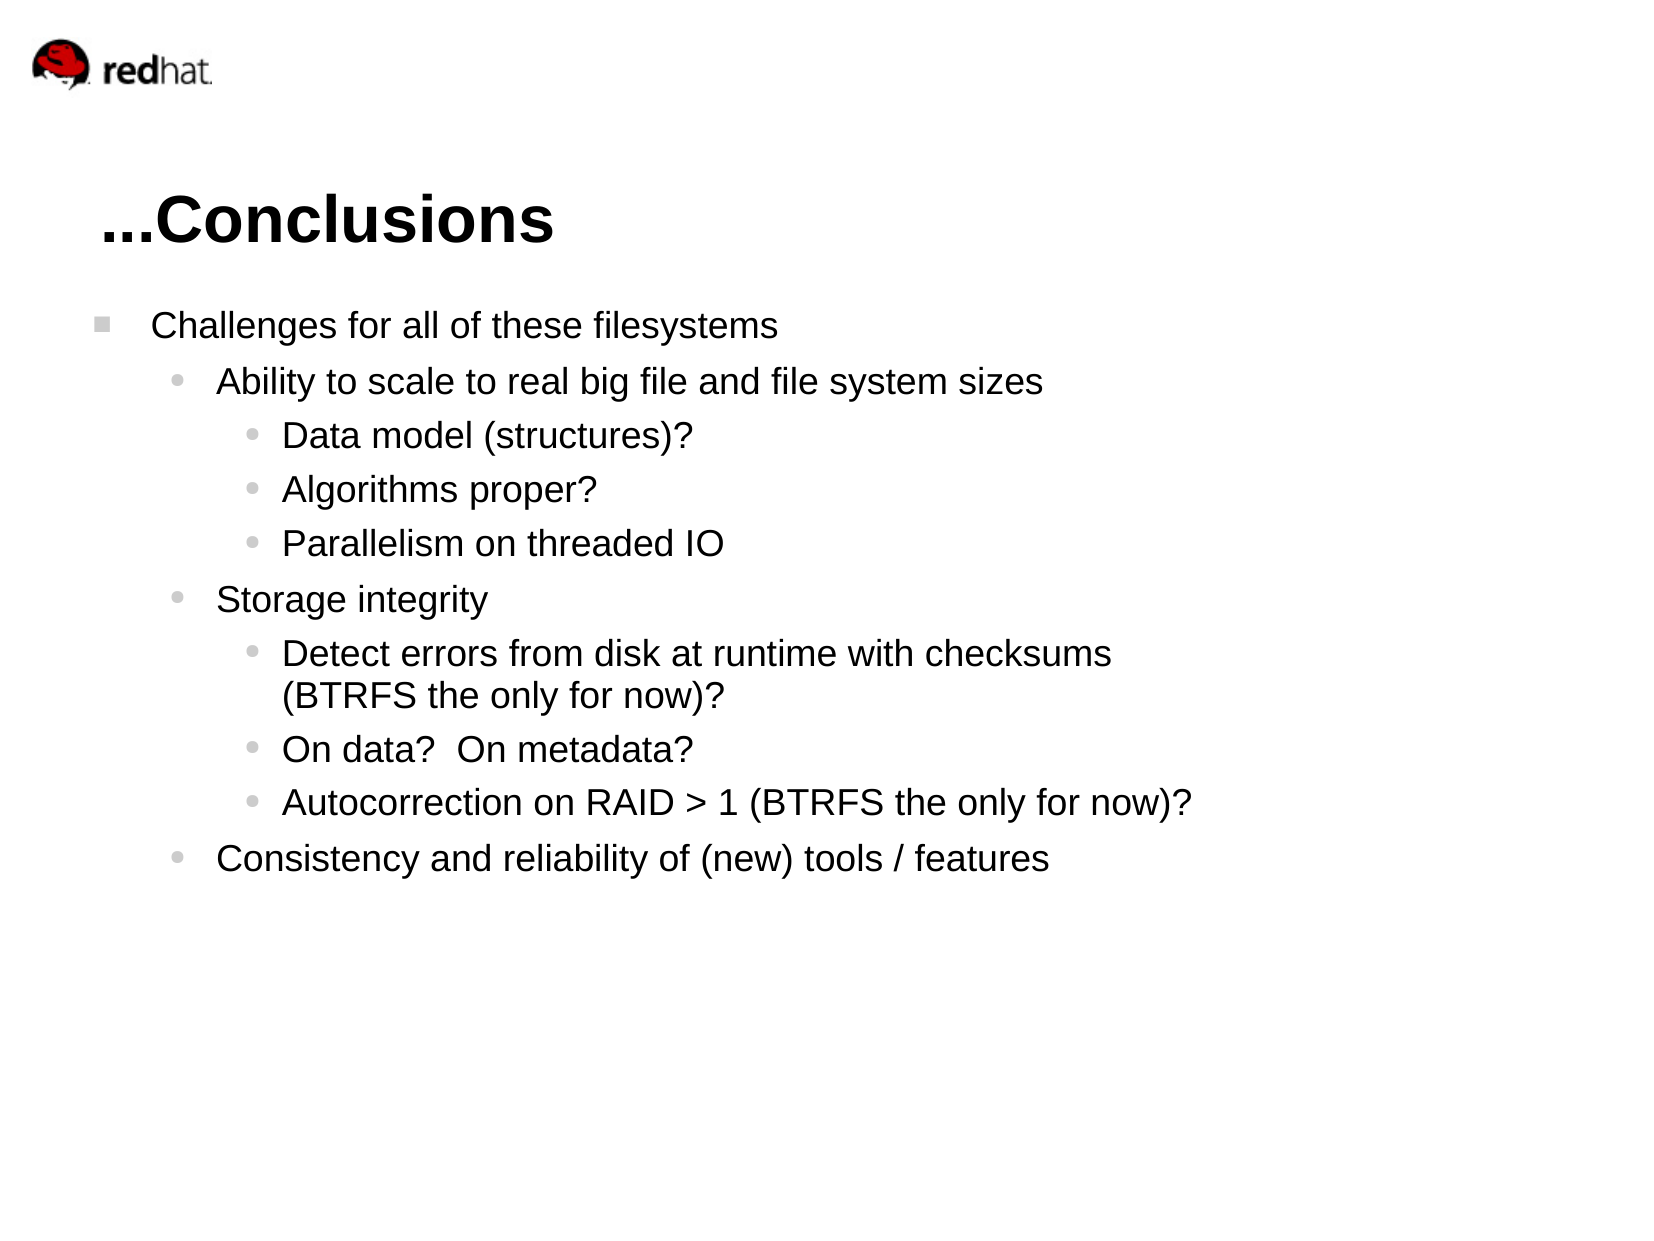

# ...Conclusions
Challenges for all of these filesystems
Ability to scale to real big file and file system sizes
Data model (structures)?
Algorithms proper?
Parallelism on threaded IO
Storage integrity
Detect errors from disk at runtime with checksums
(BTRFS the only for now)?
On data? On metadata?
Autocorrection on RAID > 1 (BTRFS the only for now)?
Consistency and reliability of (new) tools / features